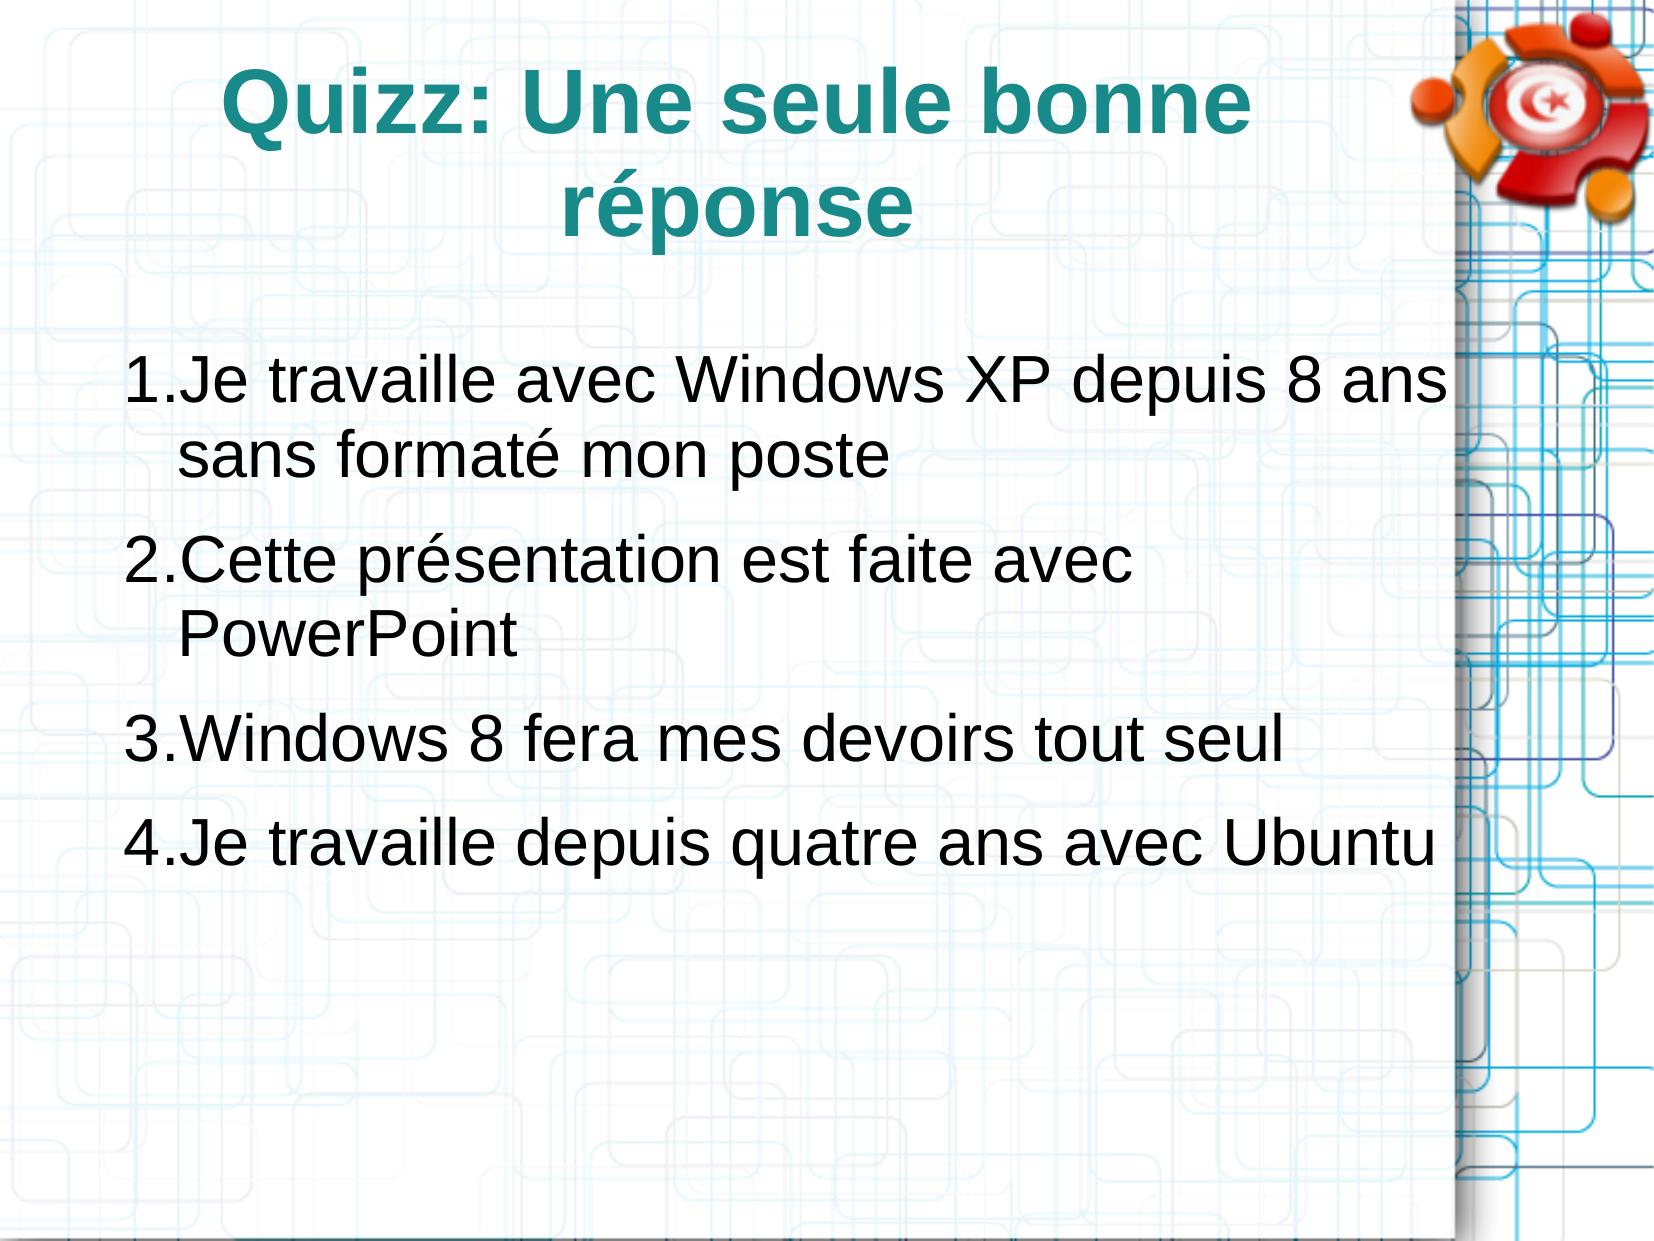

# Quizz: Une seule bonne réponse
Je travaille avec Windows XP depuis 8 ans sans formaté mon poste
Cette présentation est faite avec PowerPoint
Windows 8 fera mes devoirs tout seul
Je travaille depuis quatre ans avec Ubuntu